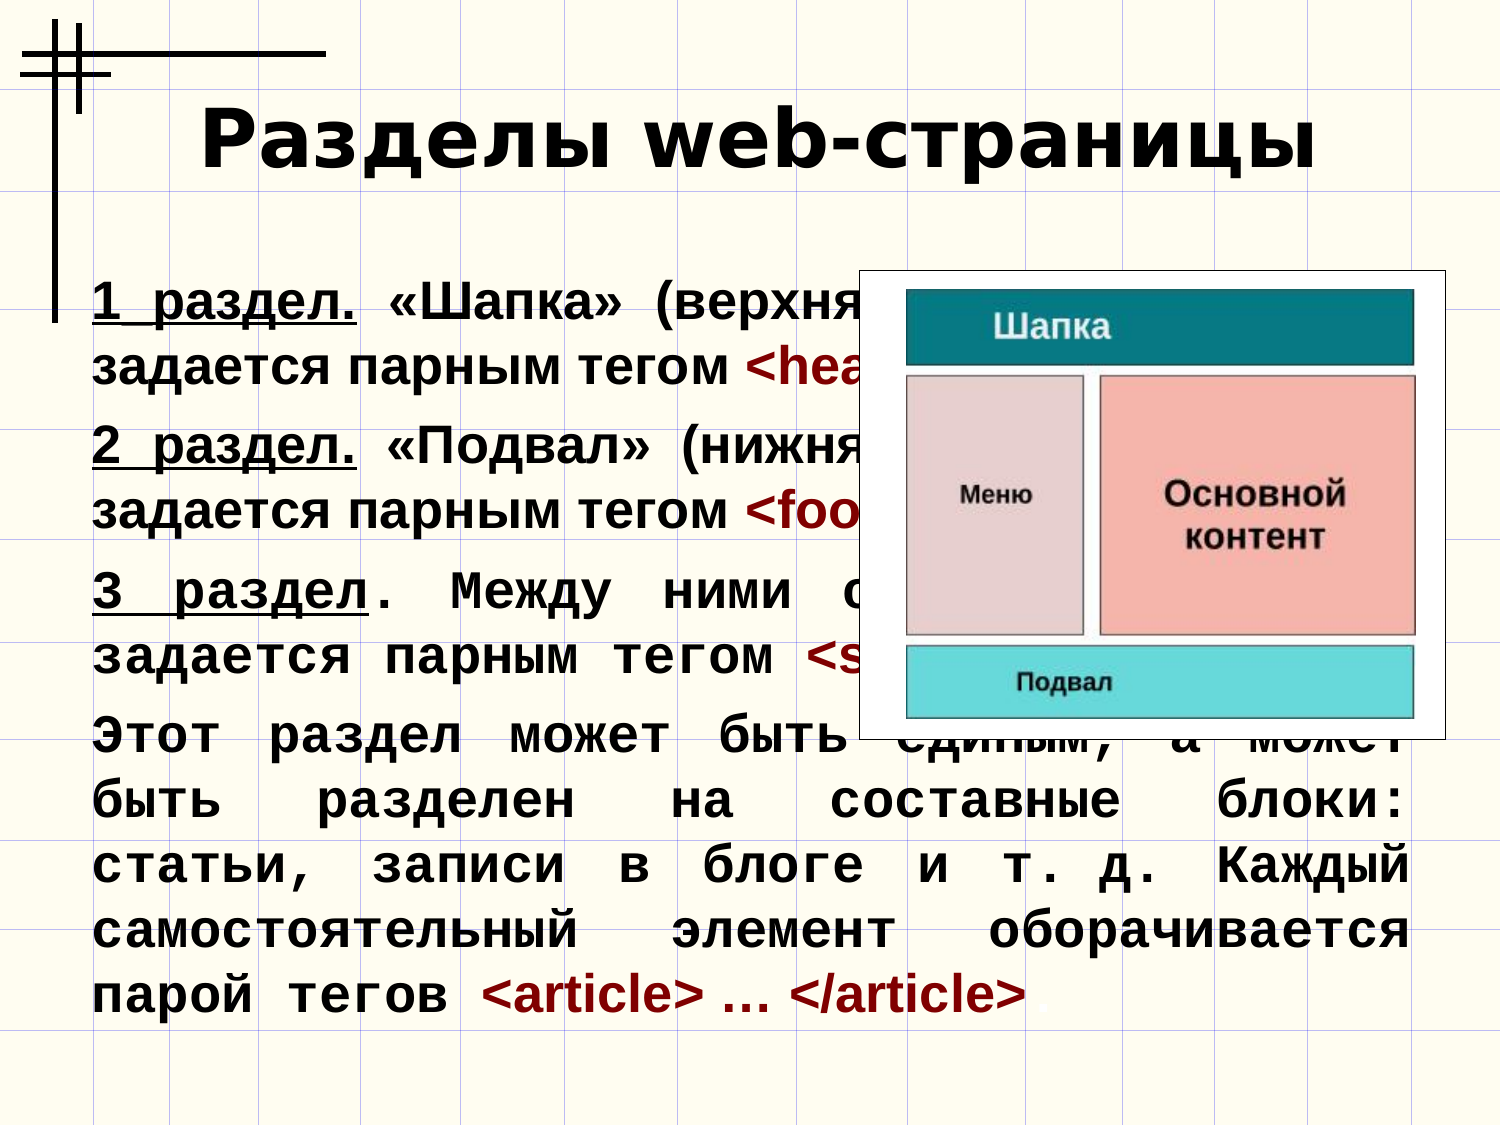

# Разделы web-страницы
1_раздел. «Шапка» (верхняя часть страницы), задается парным тегом <header>.
2 раздел. «Подвал» (нижняя часть страницы), задается парным тегом <footer>.
3 раздел. Между ними основной контент, задается парным тегом <section>.
Этот раздел может быть единым, а может быть разделен на составные блоки: статьи, записи в блоге и т. д. Каждый самостоятельный элемент оборачивается парой тегов <article> … </article>.